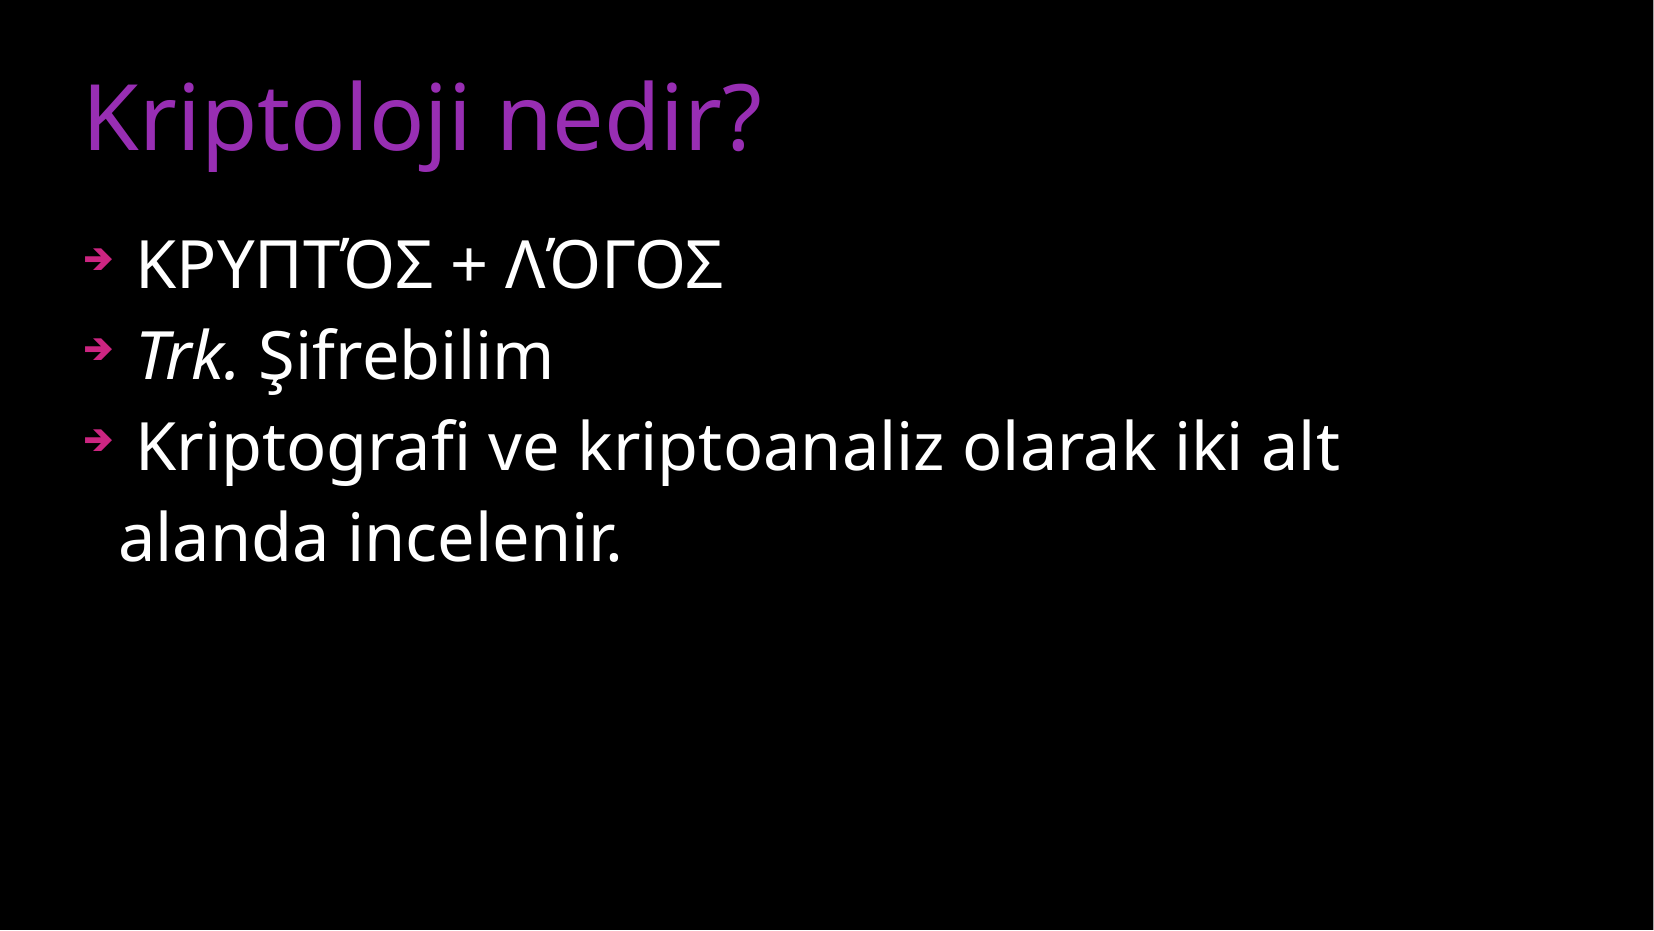

# Kriptoloji nedir?
 ΚΡΥΠΤΌΣ + ΛΌΓΟΣ
 Trk. Şifrebilim
 Kriptografi ve kriptoanaliz olarak iki alt alanda incelenir.